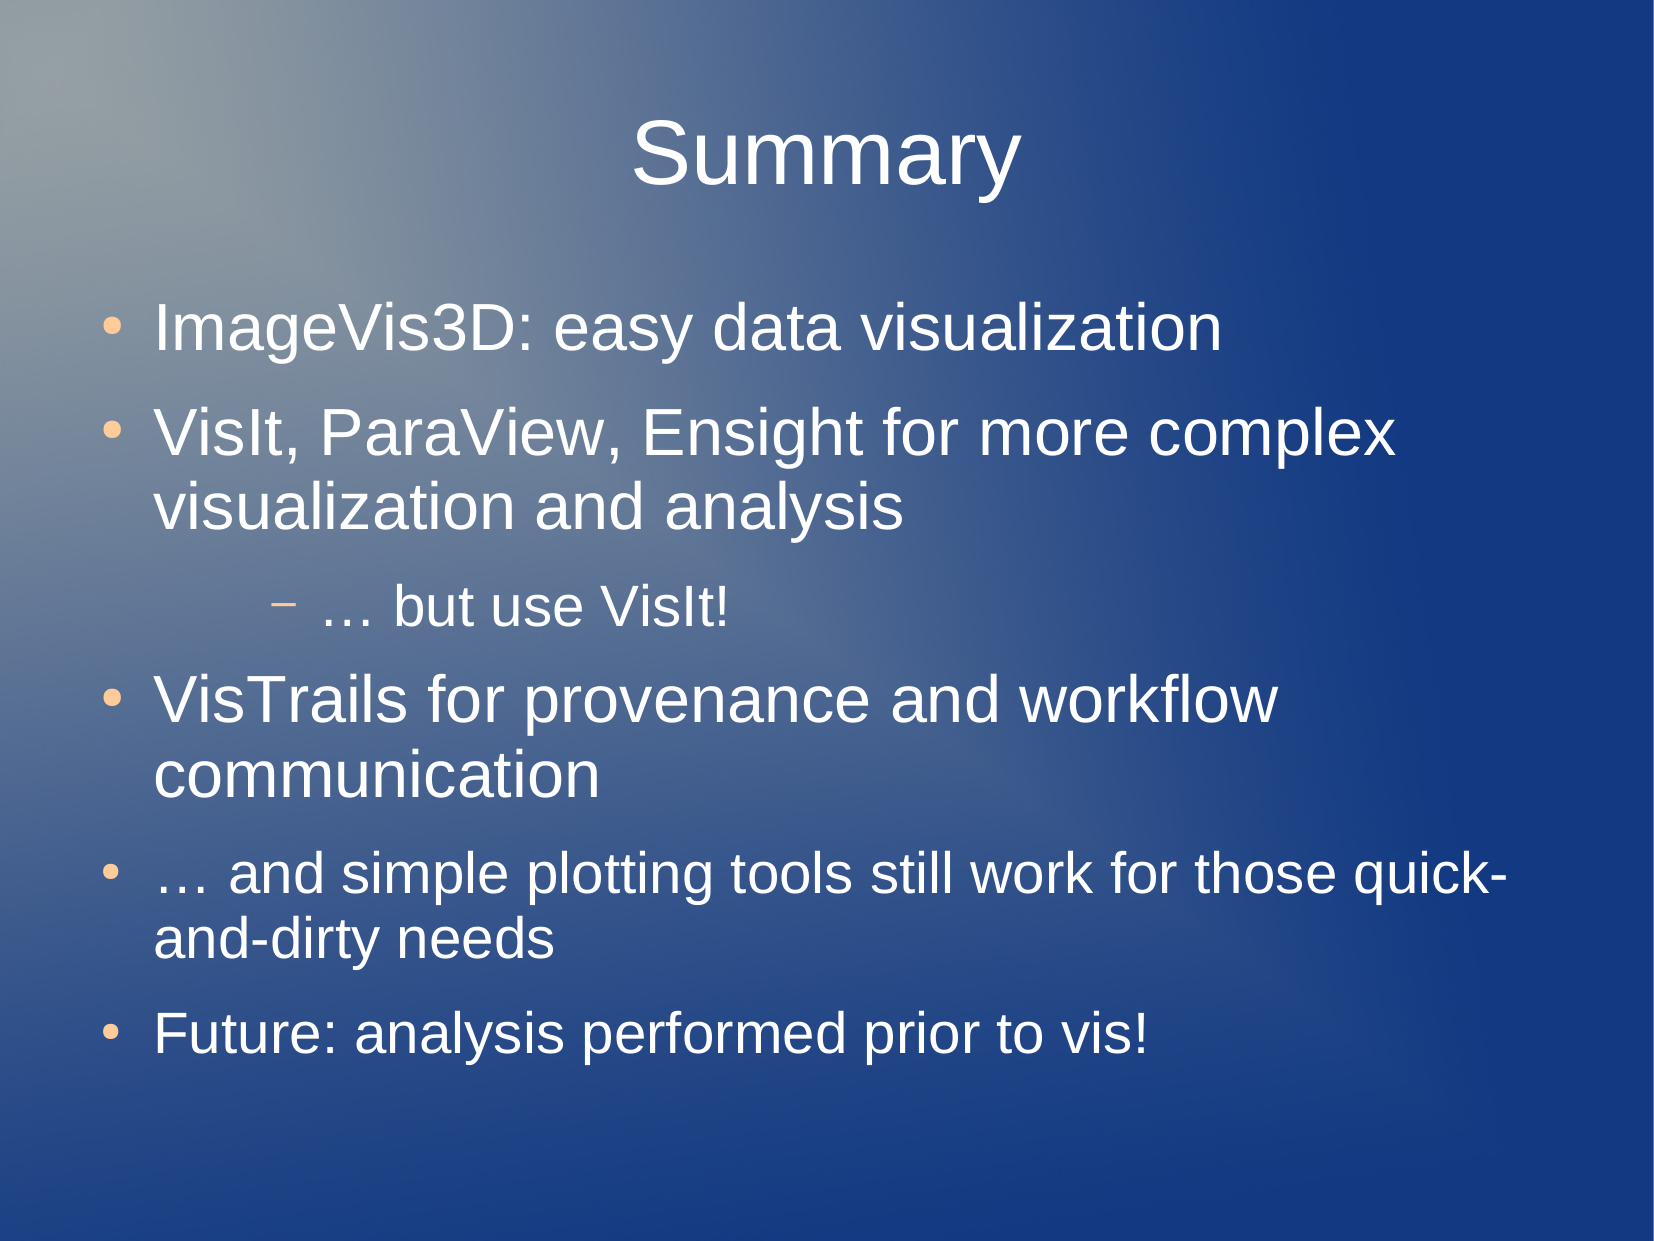

# Summary
ImageVis3D: easy data visualization
VisIt, ParaView, Ensight for more complex visualization and analysis
… but use VisIt!
VisTrails for provenance and workflow communication
… and simple plotting tools still work for those quick-and-dirty needs
Future: analysis performed prior to vis!